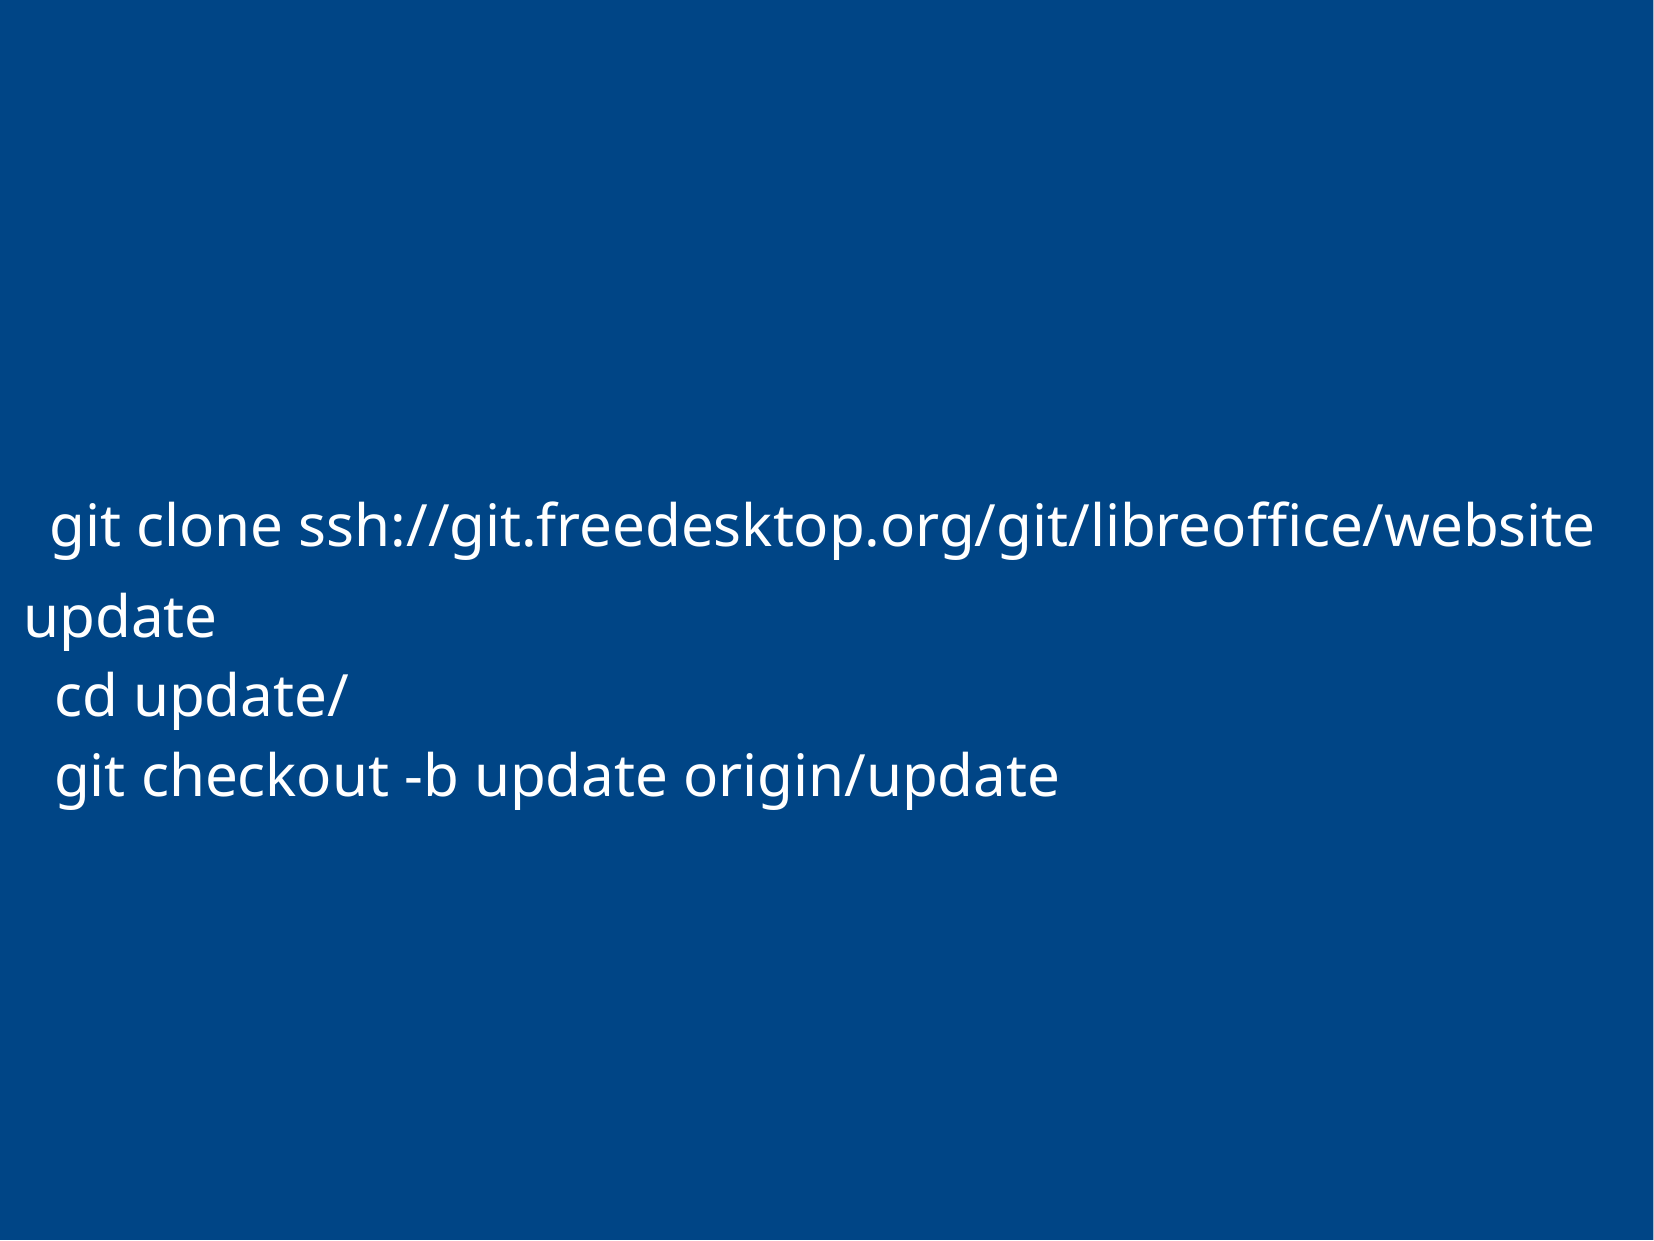

# git clone ssh://git.freedesktop.org/git/libreoffice/website update
 cd update/
 git checkout -b update origin/update